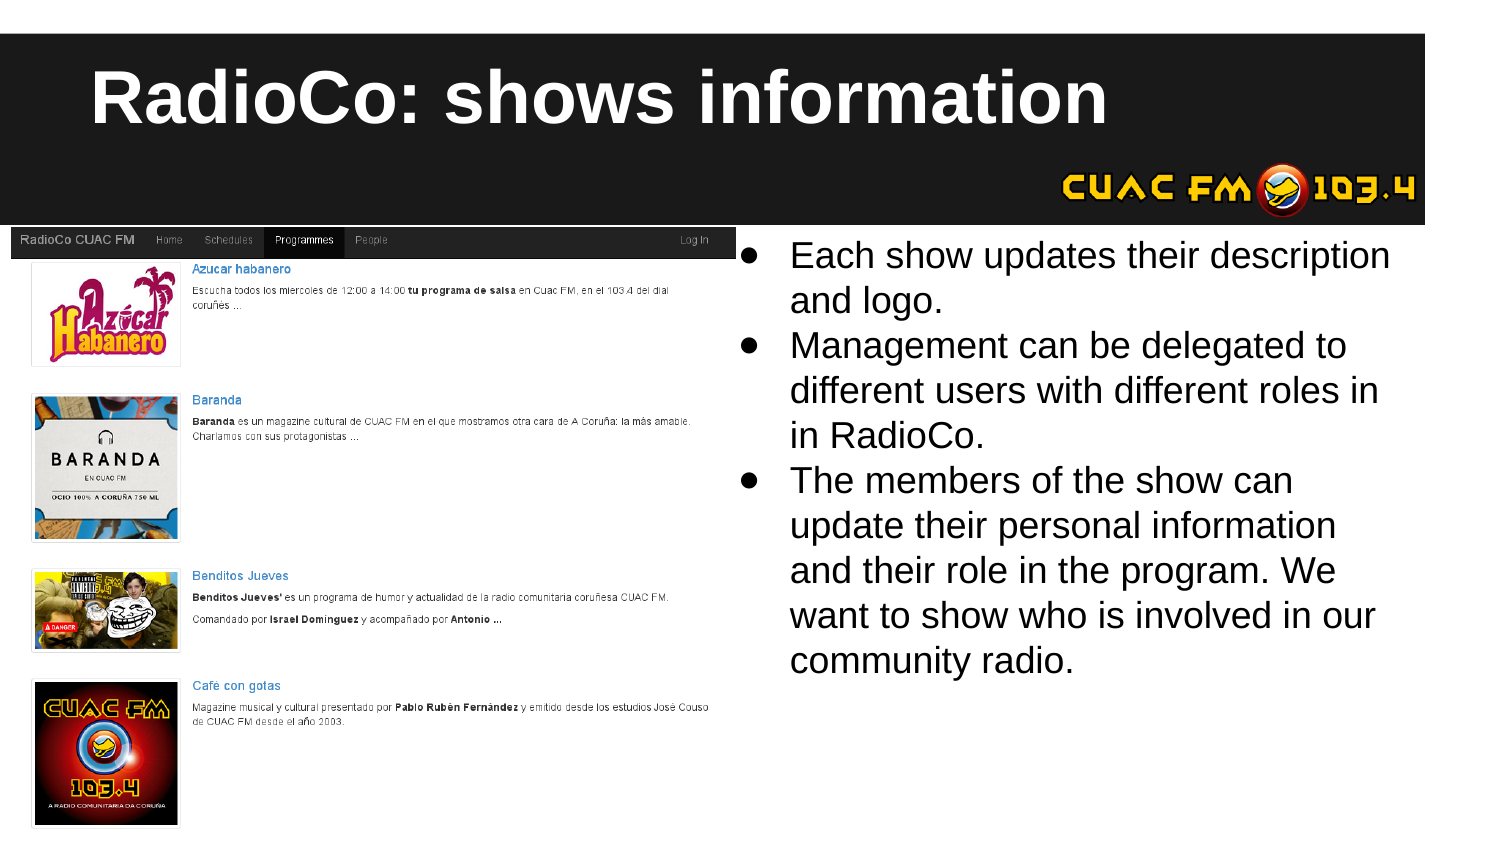

# RadioCo: shows information
Each show updates their description and logo.
Management can be delegated to different users with different roles in in RadioCo.
The members of the show can update their personal information and their role in the program. We want to show who is involved in our community radio.